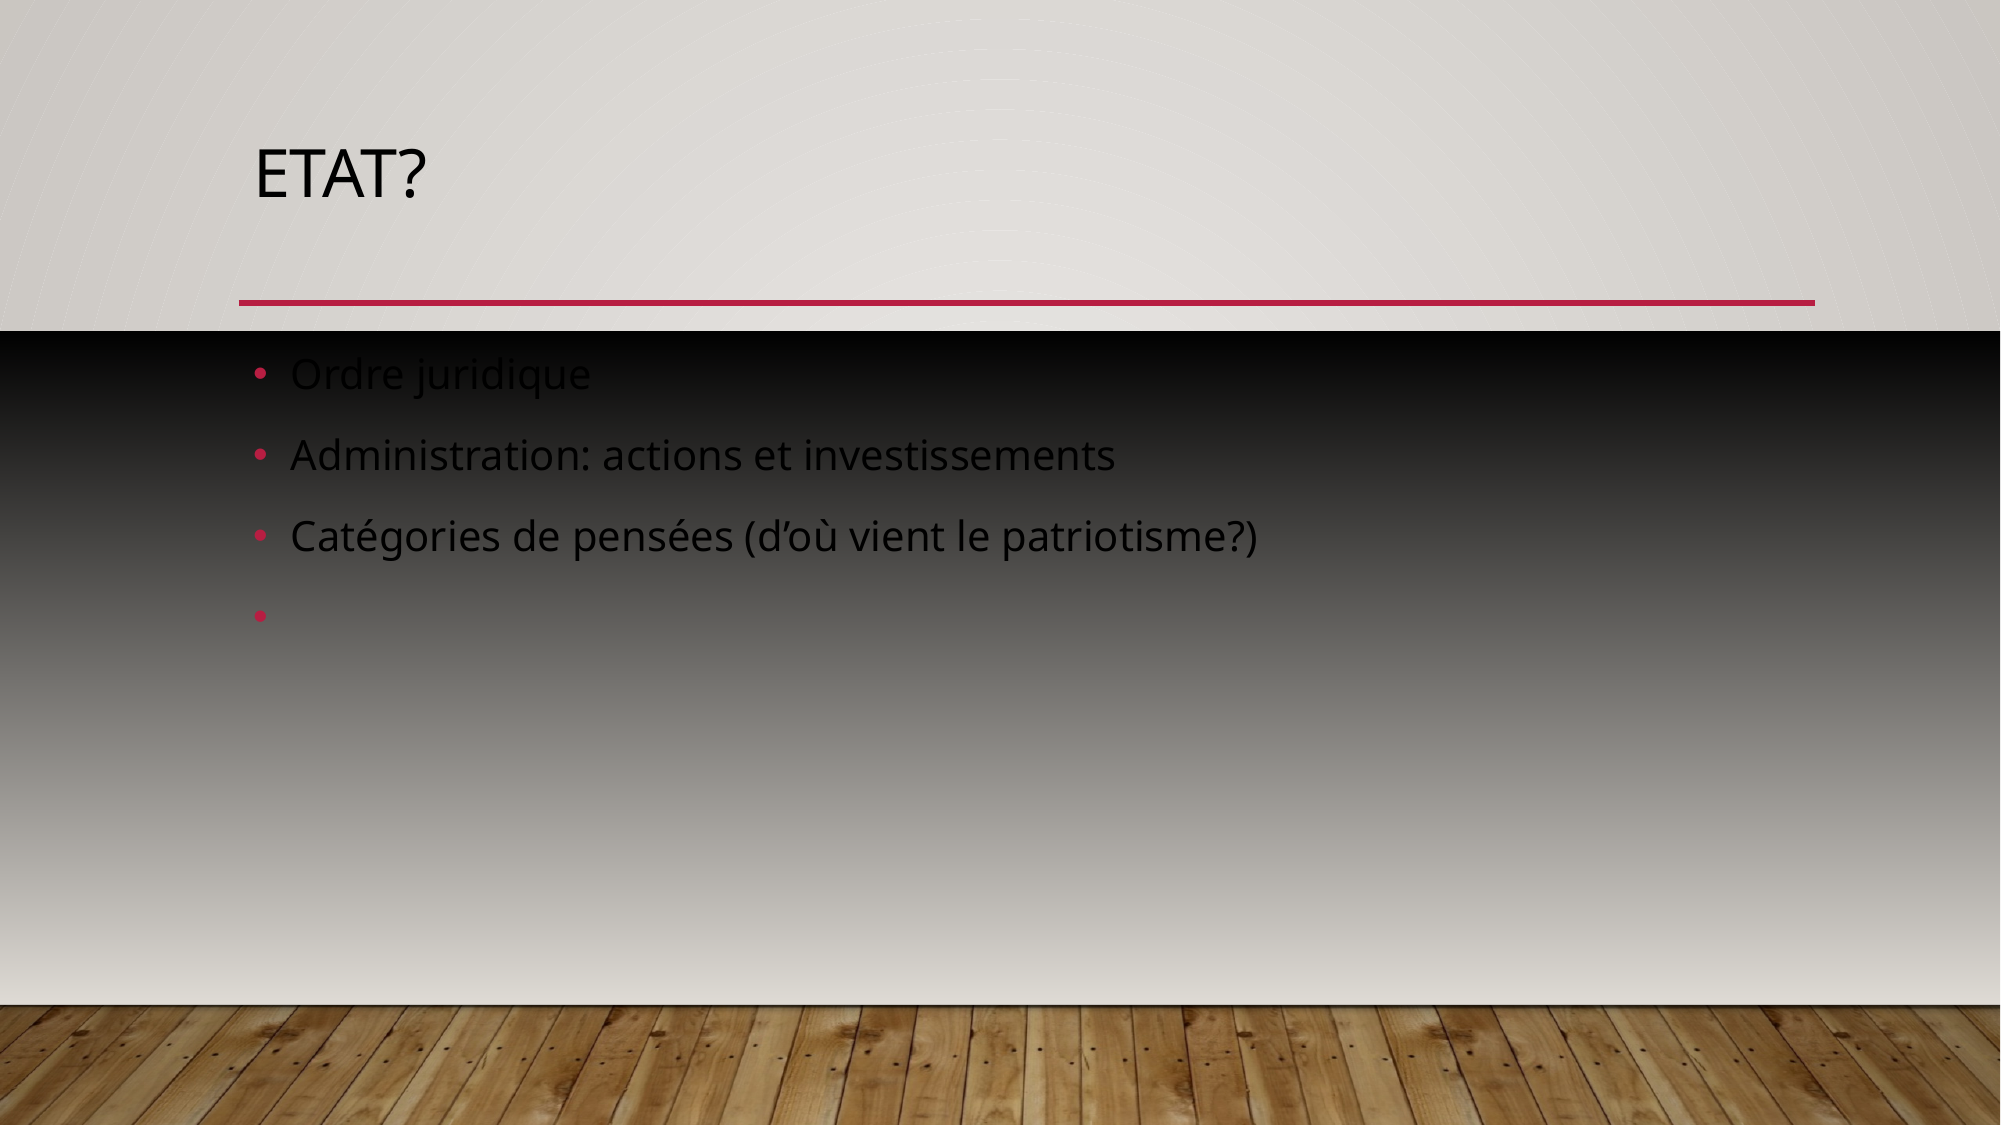

# Etat?
Ordre juridique
Administration: actions et investissements
Catégories de pensées (d’où vient le patriotisme?)